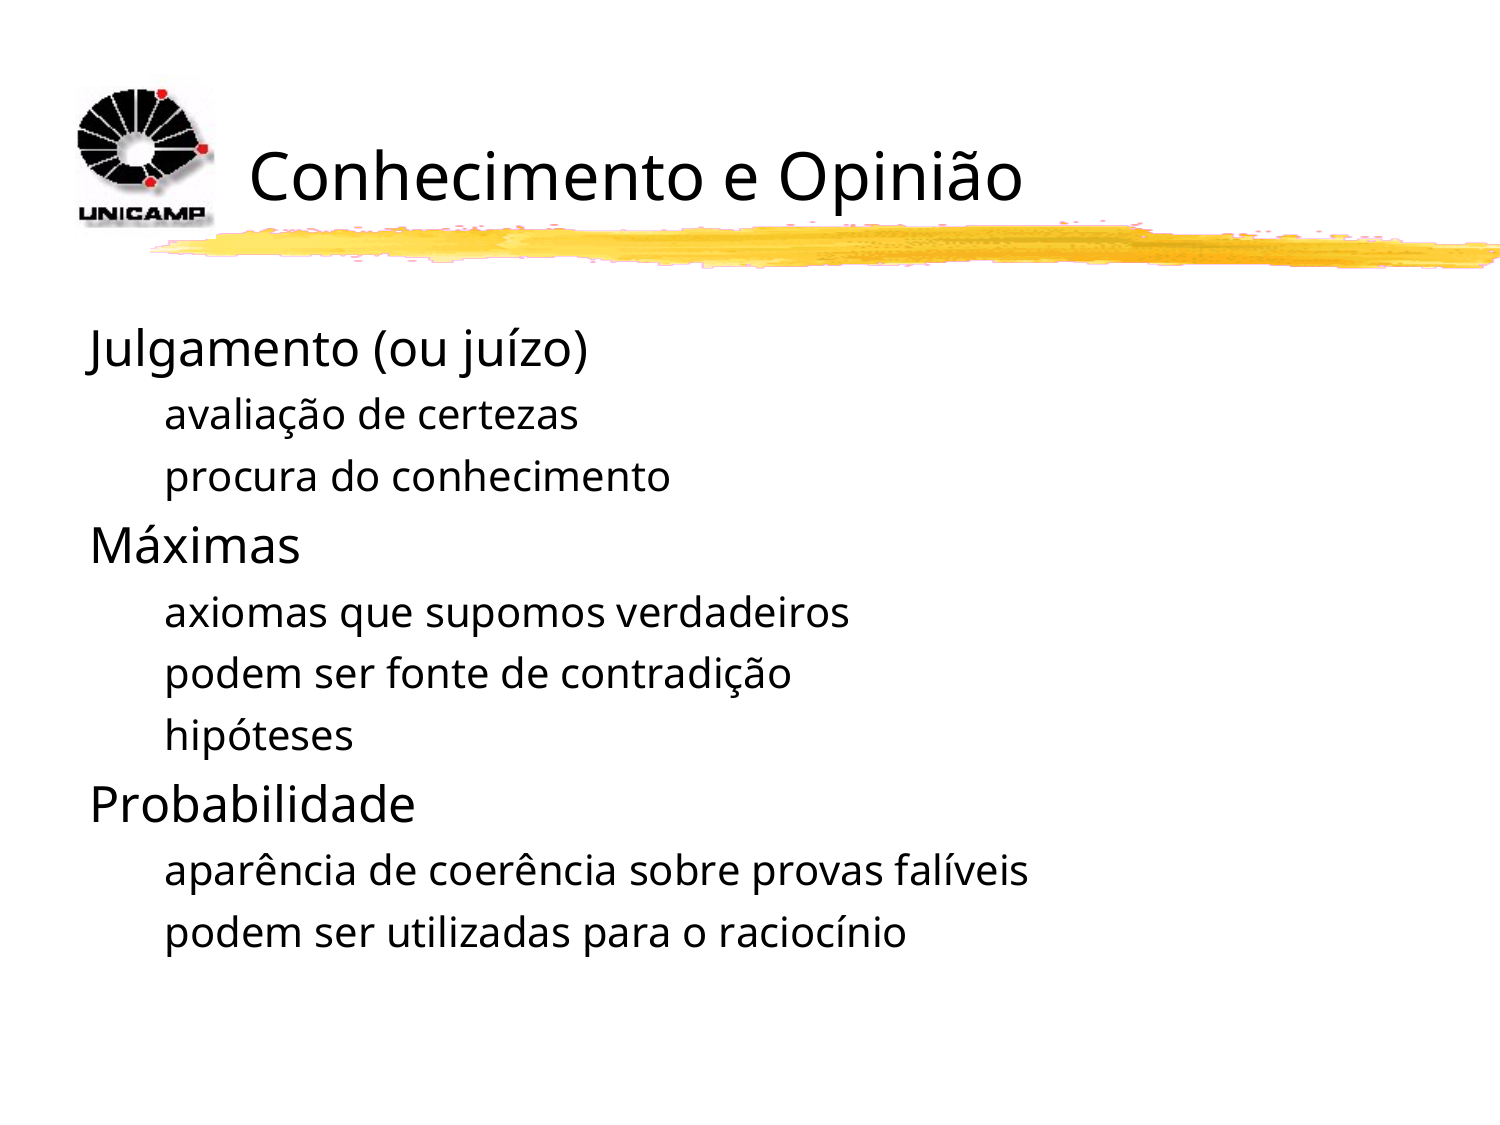

# Conhecimento e Opinião
Julgamento (ou juízo)
avaliação de certezas
procura do conhecimento
Máximas
axiomas que supomos verdadeiros
podem ser fonte de contradição
hipóteses
Probabilidade
aparência de coerência sobre provas falíveis
podem ser utilizadas para o raciocínio